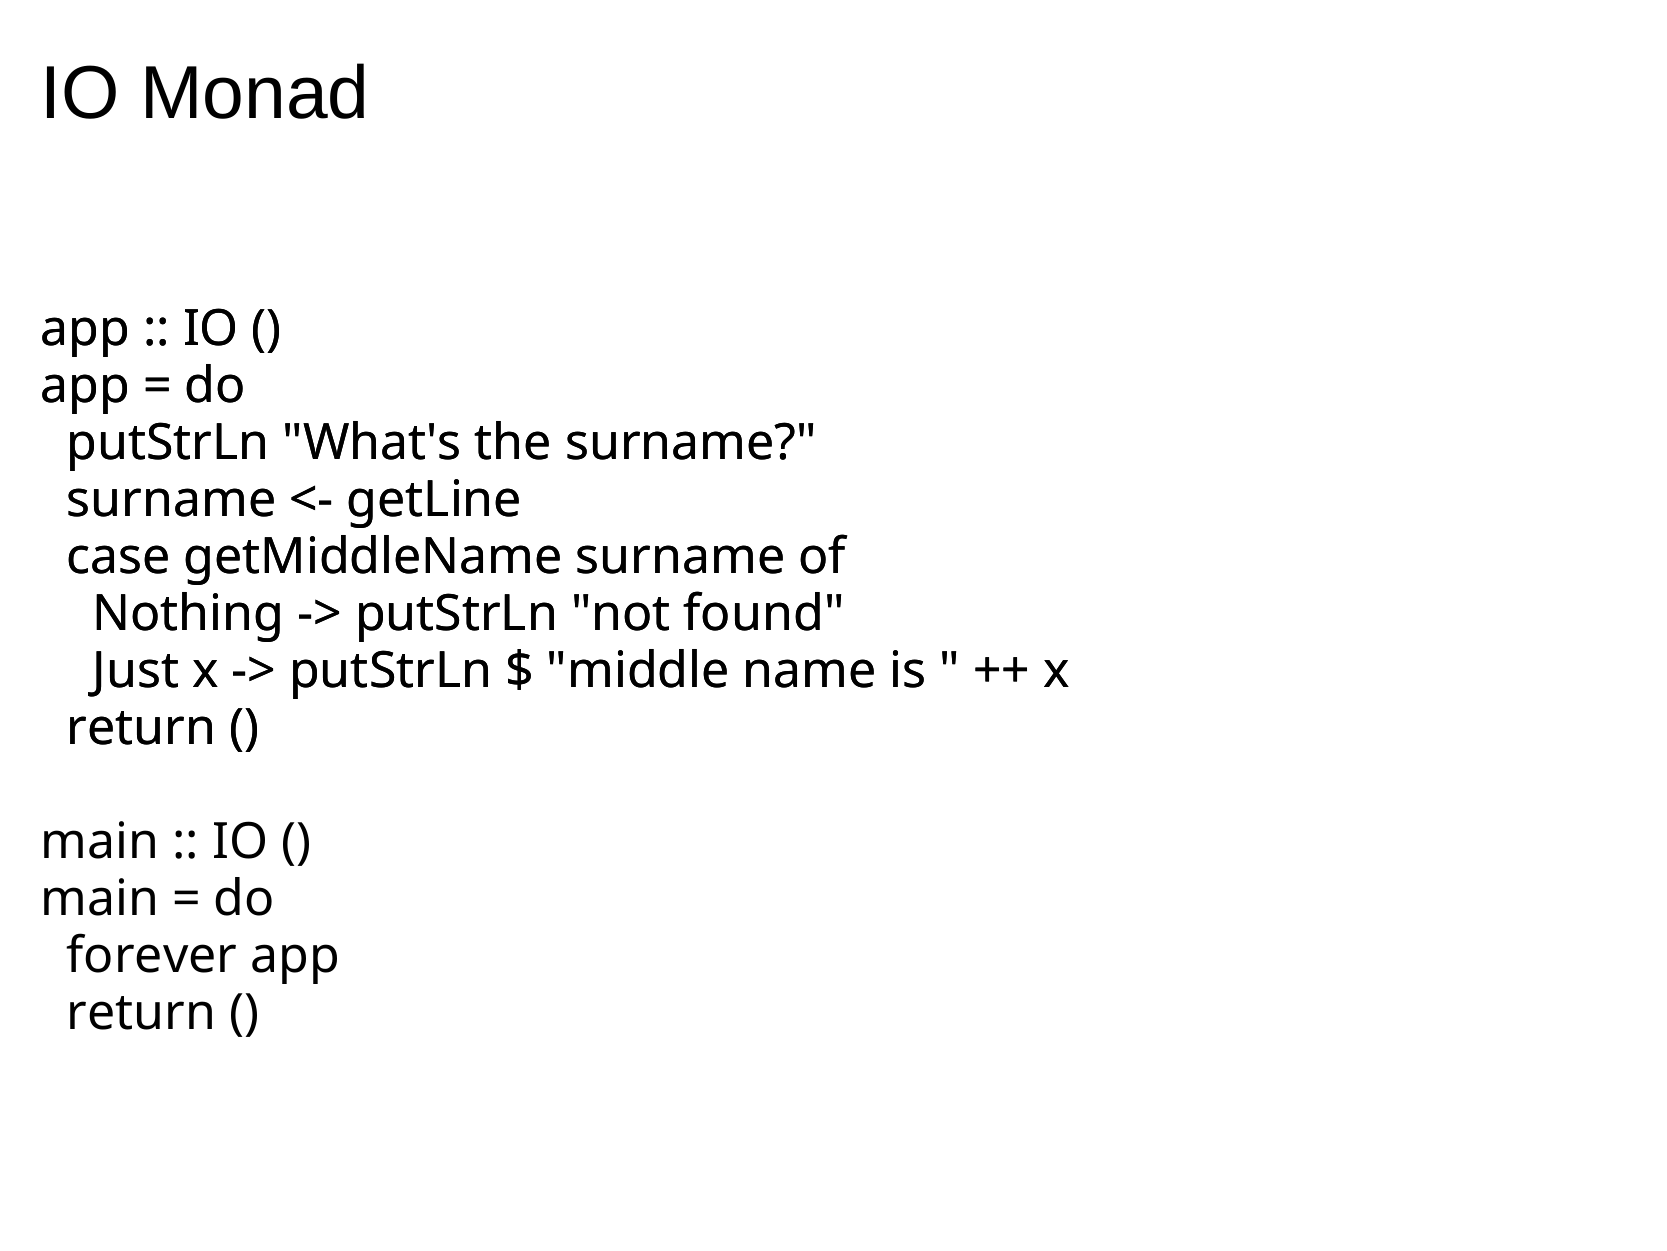

# IO Monad
app :: IO ()
app = do
 putStrLn "What's the surname?"
 surname <- getLine
 case getMiddleName surname of
 Nothing -> putStrLn "not found"
 Just x -> putStrLn $ "middle name is " ++ x
 return ()
main :: IO ()
main = do
 forever app
 return ()
app :: IO ()
app = do
 putStrLn "What's the surname?"
 surname <- getLine
 case getMiddleName surname of
 Nothing -> putStrLn "not found"
 Just x -> putStrLn $ "middle name is " ++ x
 return ()